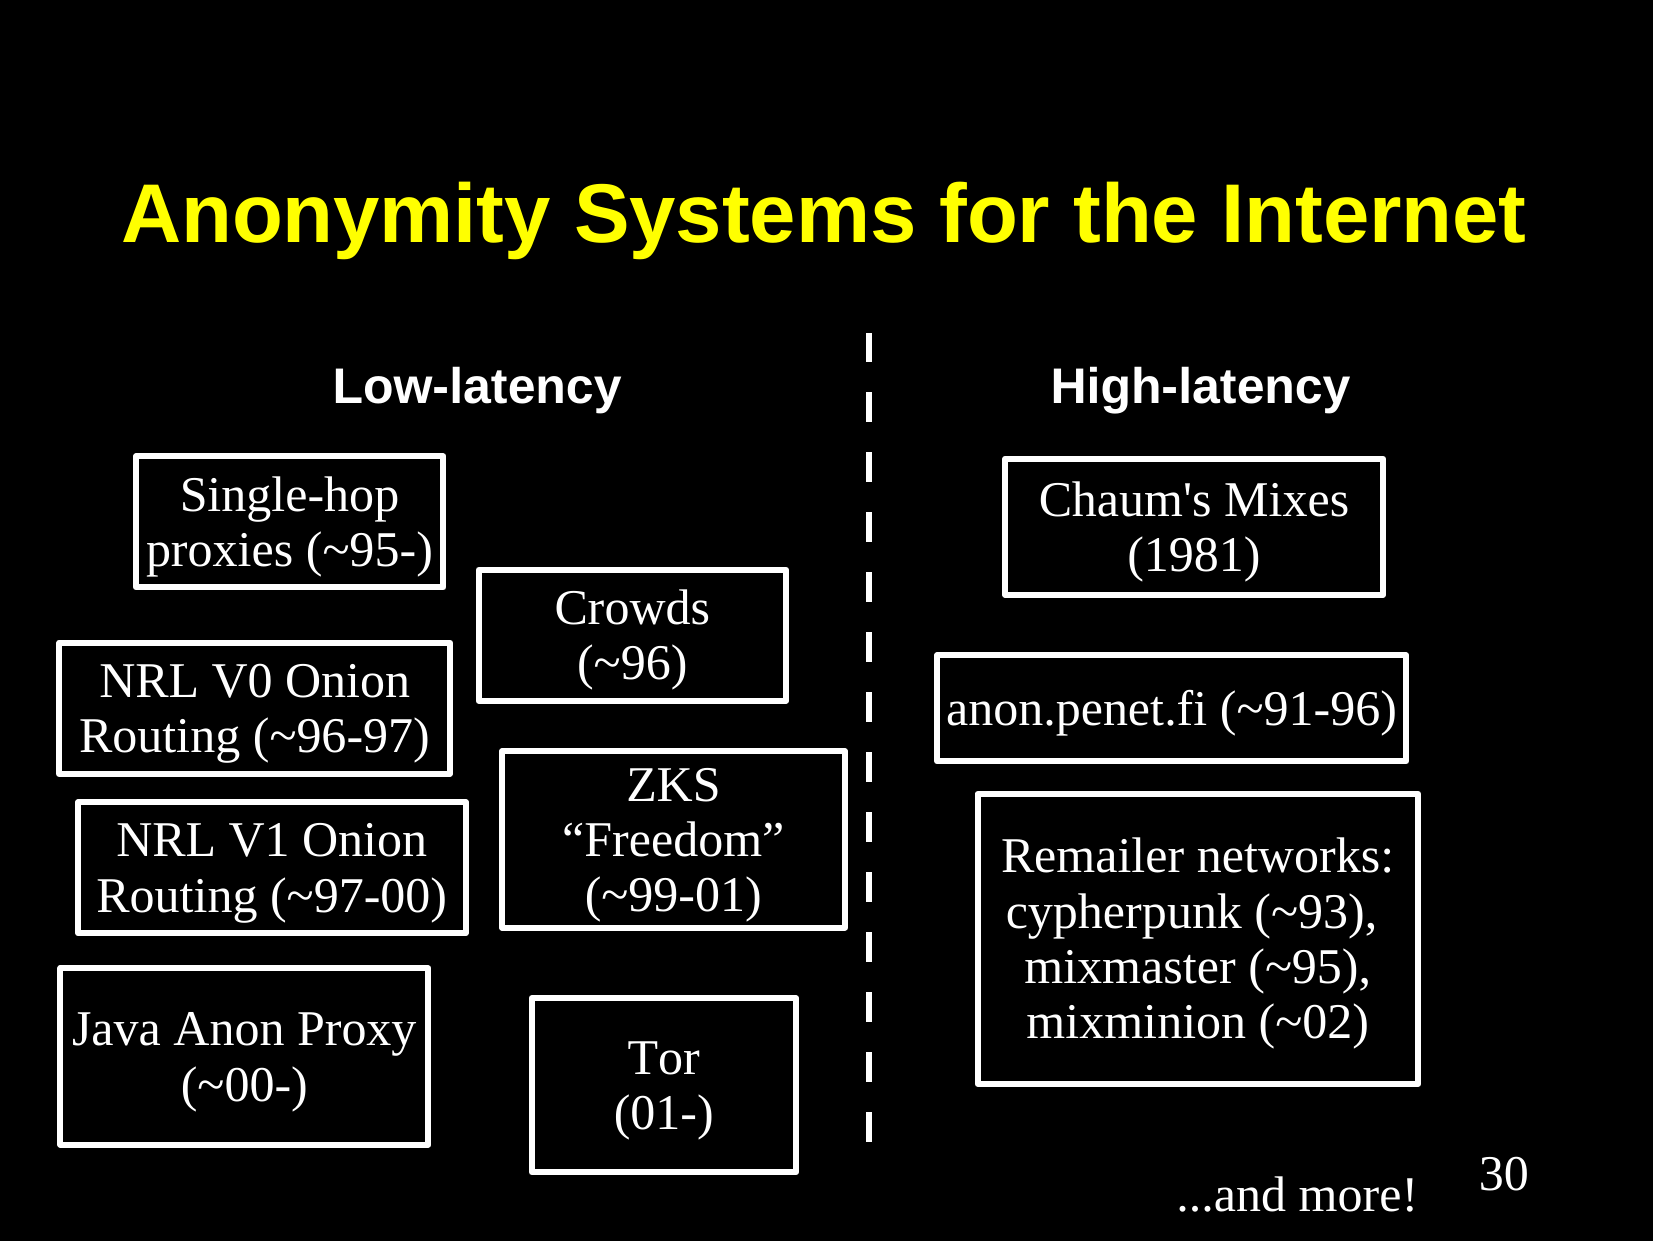

# Anonymity Systems for the Internet
High-latency
Low-latency
Single-hop
proxies (~95-)
Chaum's Mixes
(1981)
Crowds
(~96)
NRL V0 Onion
Routing (~96-97)
anon.penet.fi (~91-96)
ZKS
“Freedom”
(~99-01)
Remailer networks:
cypherpunk (~93),
mixmaster (~95),
mixminion (~02)
NRL V1 Onion
Routing (~97-00)
Java Anon Proxy
(~00-)
Tor
(01-)
...and more!